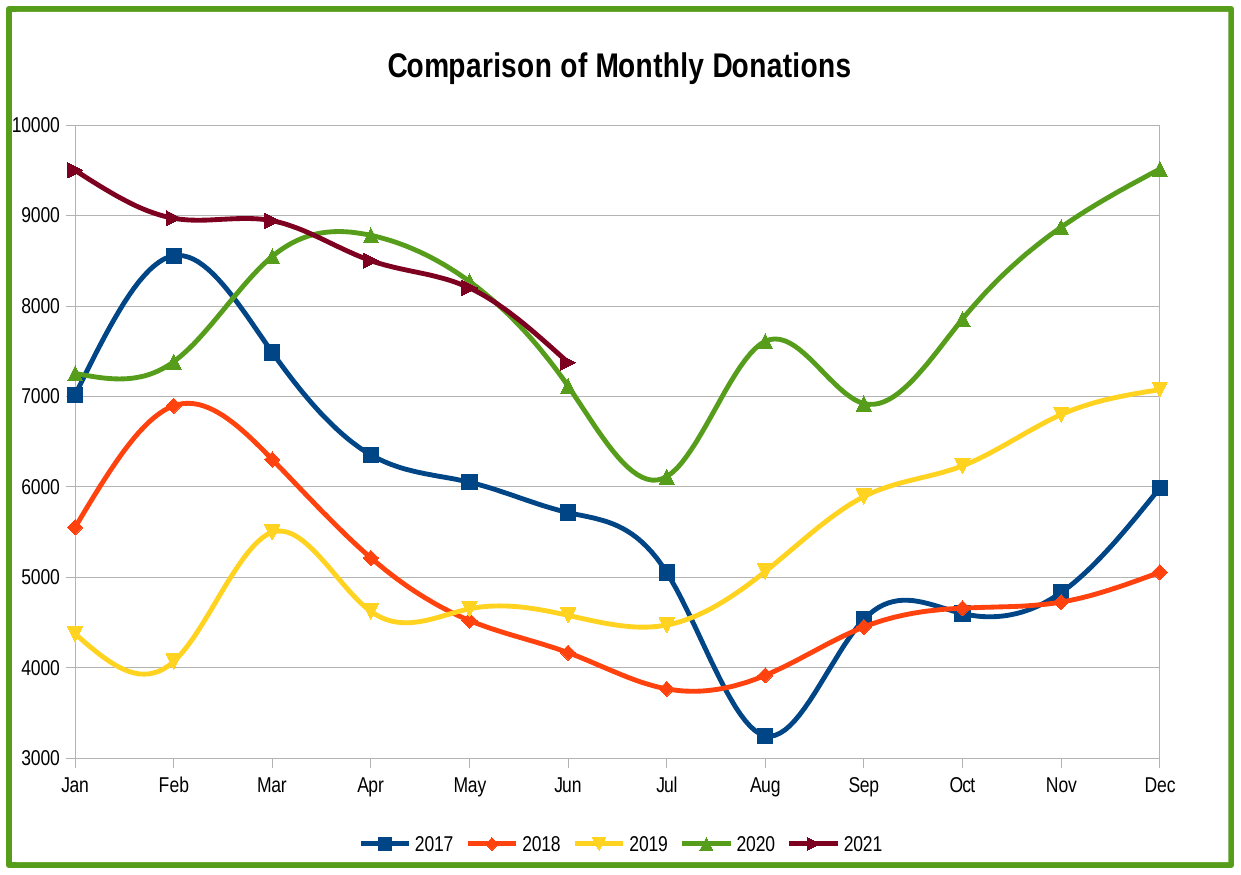

### Chart: Comparison of Monthly Donations
| Category | 2017 | 2018 | 2019 | 2020 | 2021 |
|---|---|---|---|---|---|
| Jan | 7016.0 | 5553.0 | 4376.0 | 7255.0 | 9500.0 |
| Feb | 8556.0 | 6897.0 | 4069.0 | 7384.0 | 8970.0 |
| Mar | 7487.0 | 6303.0 | 5499.0 | 8549.0 | 8943.0 |
| Apr | 6354.0 | 5215.0 | 4623.0 | 8781.0 | 8501.0 |
| May | 6052.0 | 4523.0 | 4652.0 | 8271.0 | 8200.0 |
| Jun | 5716.0 | 4167.0 | 4580.0 | 7114.0 | 7375.0 |
| Jul | 5054.0 | 3767.0 | 4473.0 | 6114.0 | None |
| Aug | 3247.0 | 3917.0 | 5065.0 | 7611.0 | None |
| Sep | 4536.0 | 4452.0 | 5893.0 | 6922.0 | None |
| Oct | 4600.0 | 4660.0 | 6233.0 | 7856.0 | None |
| Nov | 4832.0 | 4727.0 | 6799.0 | 8871.0 | None |
| Dec | 5986.0 | 5056.0 | 7075.0 | 9514.0 | None |